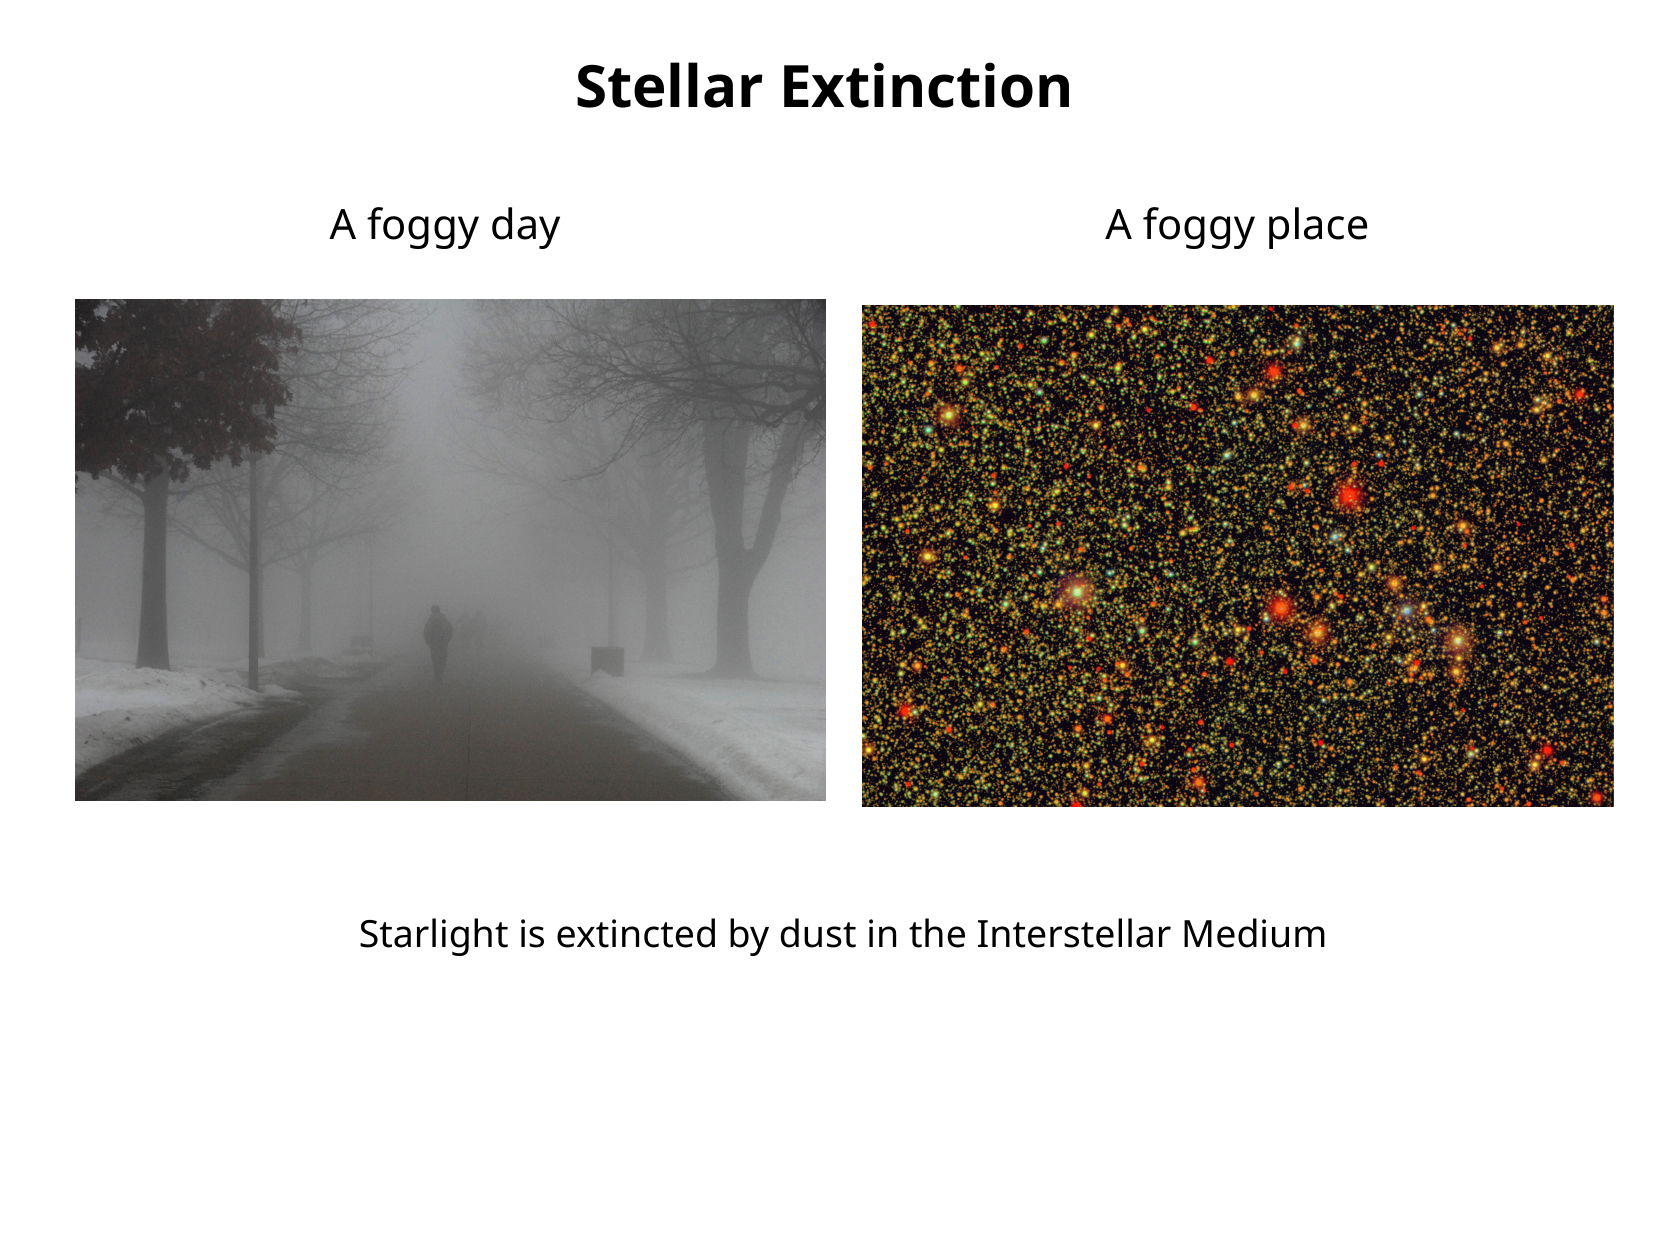

Stellar Extinction
A foggy place
A foggy day
Starlight is extincted by dust in the Interstellar Medium